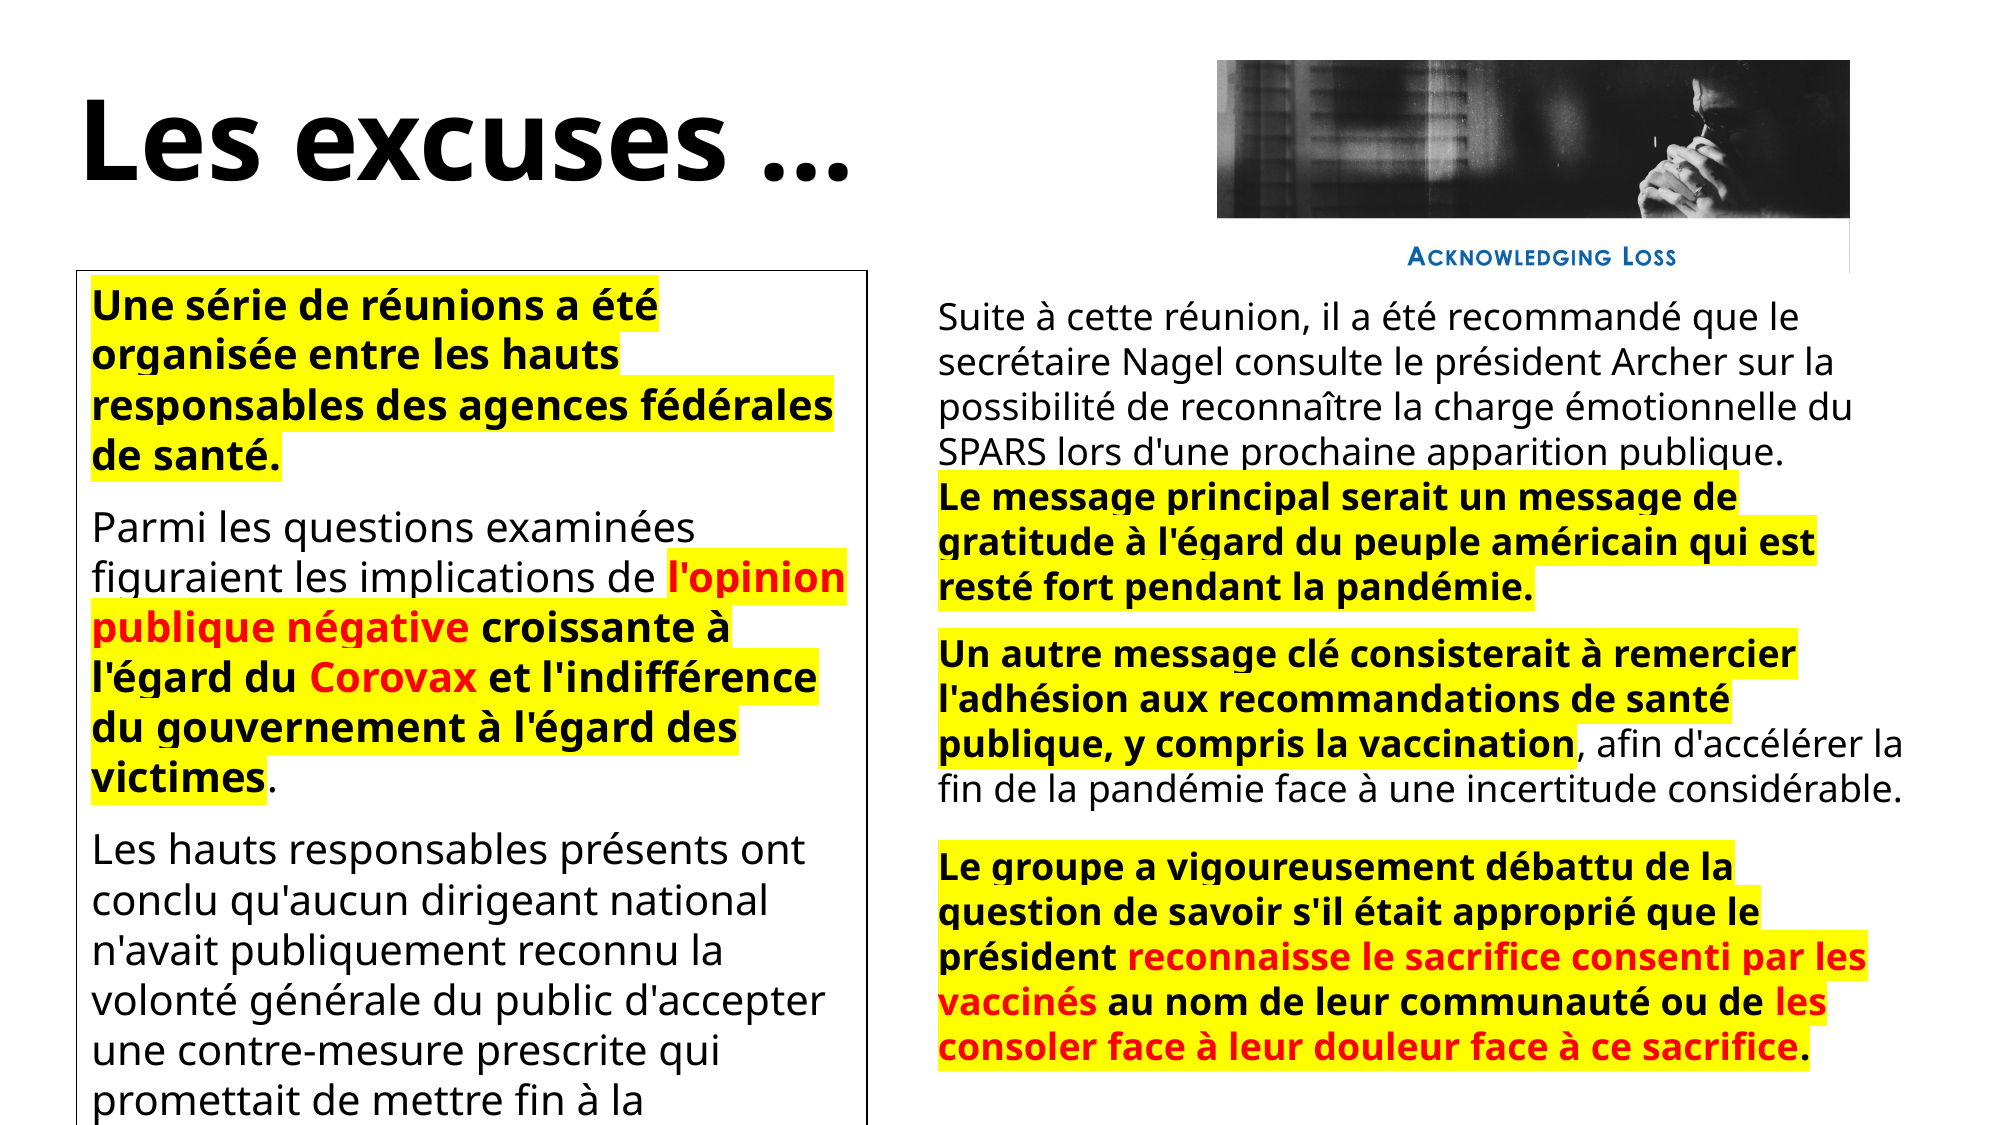

Les excuses ...
Une série de réunions a été organisée entre les hauts responsables des agences fédérales de santé.
Parmi les questions examinées figuraient les implications de l'opinion publique négative croissante à l'égard du Corovax et l'indifférence du gouvernement à l'égard des victimes.
Les hauts responsables présents ont conclu qu'aucun dirigeant national n'avait publiquement reconnu la volonté générale du public d'accepter une contre-mesure prescrite qui promettait de mettre fin à la pandémie.
Suite à cette réunion, il a été recommandé que le secrétaire Nagel consulte le président Archer sur la possibilité de reconnaître la charge émotionnelle du SPARS lors d'une prochaine apparition publique.
Le message principal serait un message de gratitude à l'égard du peuple américain qui est resté fort pendant la pandémie.
Un autre message clé consisterait à remercier l'adhésion aux recommandations de santé publique, y compris la vaccination, afin d'accélérer la fin de la pandémie face à une incertitude considérable.
Le groupe a vigoureusement débattu de la question de savoir s'il était approprié que le président reconnaisse le sacrifice consenti par les vaccinés au nom de leur communauté ou de les consoler face à leur douleur face à ce sacrifice.